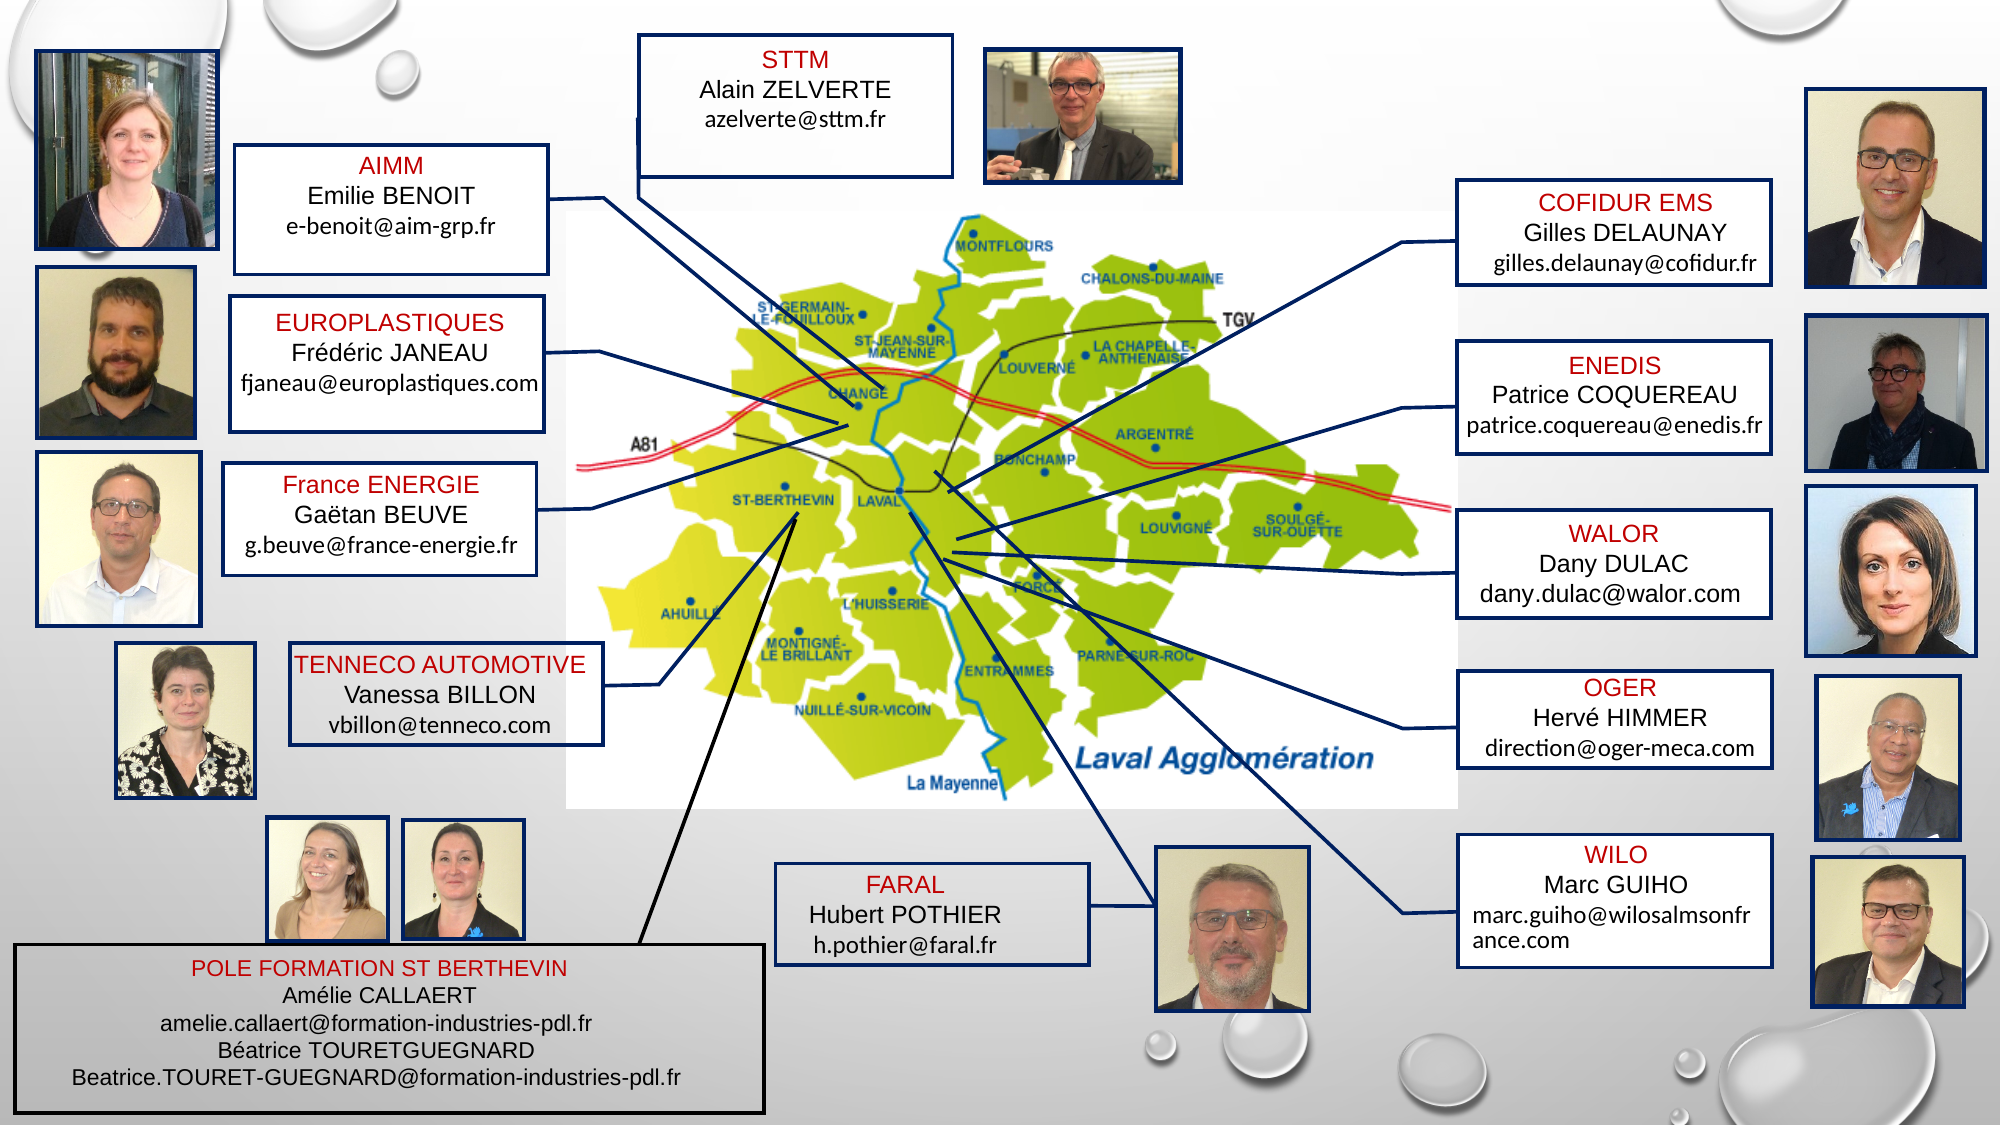

STTM
Alain ZELVERTE
azelverte@sttm.fr
#
AIMM
Emilie BENOIT
e-benoit@aim-grp.fr
COFIDUR EMS
Gilles DELAUNAY
gilles.delaunay@cofidur.fr
EUROPLASTIQUES
Frédéric JANEAU
fjaneau@europlastiques.com
ENEDIS
Patrice COQUEREAU
patrice.coquereau@enedis.fr
France ENERGIE
Gaëtan BEUVE
g.beuve@france-energie.fr
WALOR
Dany DULAC
dany.dulac@walor.com
TENNECO AUTOMOTIVE
Vanessa BILLON
vbillon@tenneco.com
OGER
Hervé HIMMER
direction@oger-meca.com
WILO
Marc GUIHO
marc.guiho@wilosalmsonfrance.com
FARAL
Hubert POTHIER
h.pothier@faral.fr
POLE FORMATION ST BERTHEVIN
Amélie CALLAERT
amelie.callaert@formation-industries-pdl.fr
Béatrice TOURETGUEGNARD
Beatrice.TOURET-GUEGNARD@formation-industries-pdl.fr